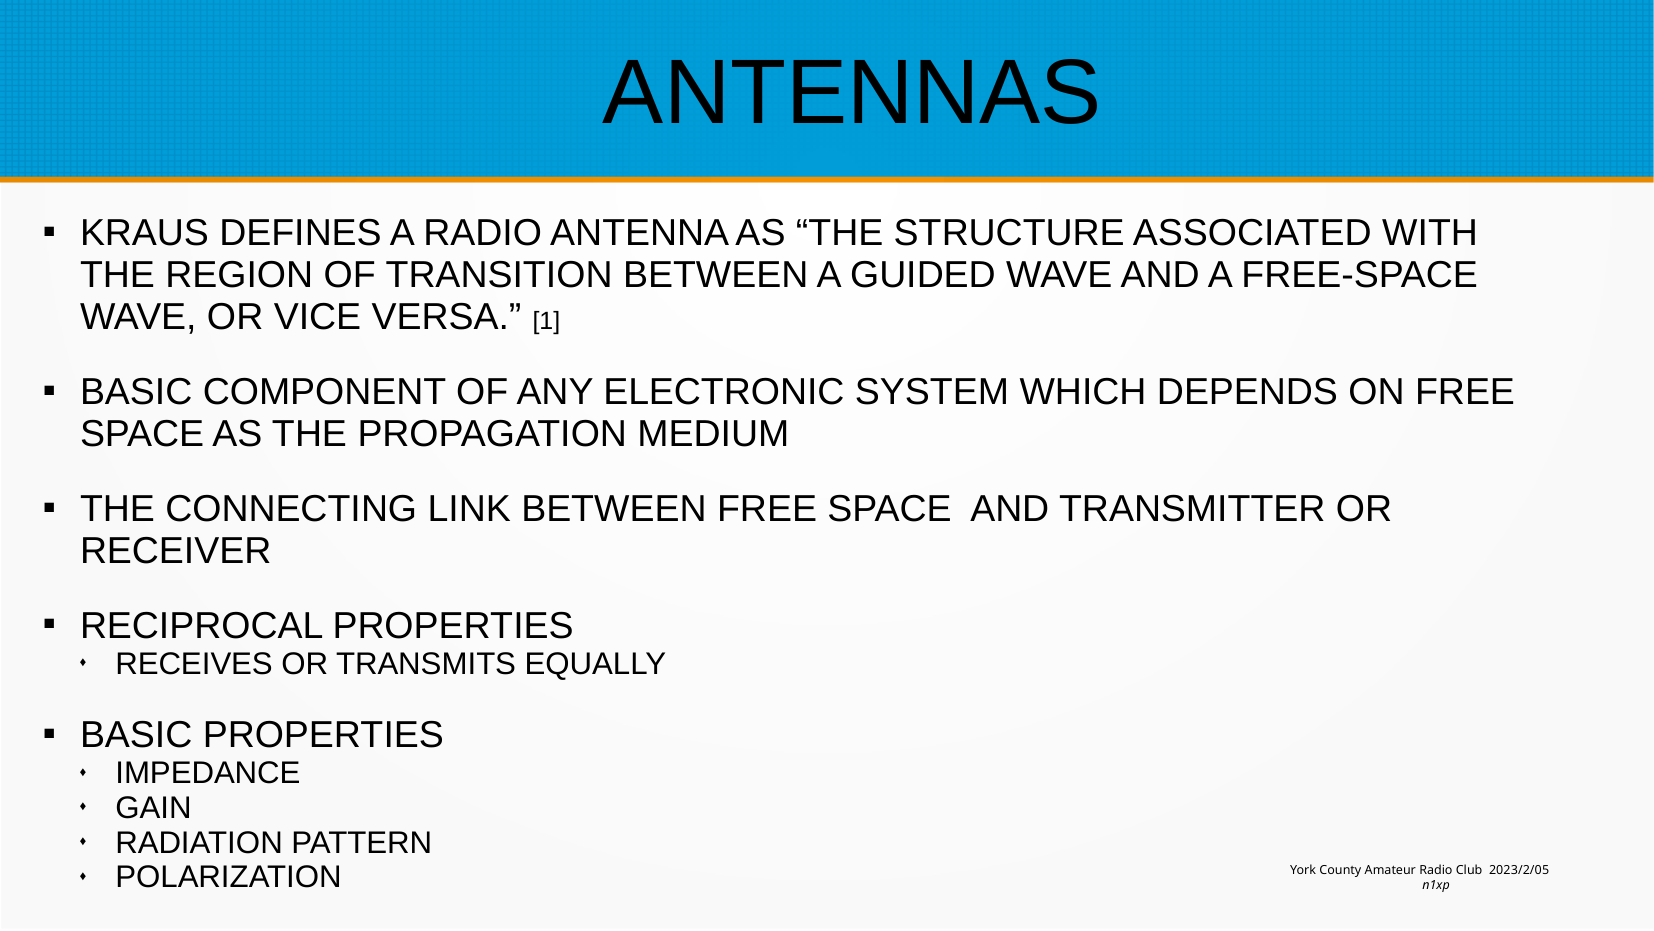

ANTENNAS
KRAUS DEFINES A RADIO ANTENNA AS “THE STRUCTURE ASSOCIATED WITH THE REGION OF TRANSITION BETWEEN A GUIDED WAVE AND A FREE-SPACE WAVE, OR VICE VERSA.” [1]
BASIC COMPONENT OF ANY ELECTRONIC SYSTEM WHICH DEPENDS ON FREE SPACE AS THE PROPAGATION MEDIUM
THE CONNECTING LINK BETWEEN FREE SPACE AND TRANSMITTER OR RECEIVER
RECIPROCAL PROPERTIES
RECEIVES OR TRANSMITS EQUALLY
BASIC PROPERTIES
IMPEDANCE
GAIN
RADIATION PATTERN
POLARIZATION
York County Amateur Radio Club 2023/2/05
n1xp